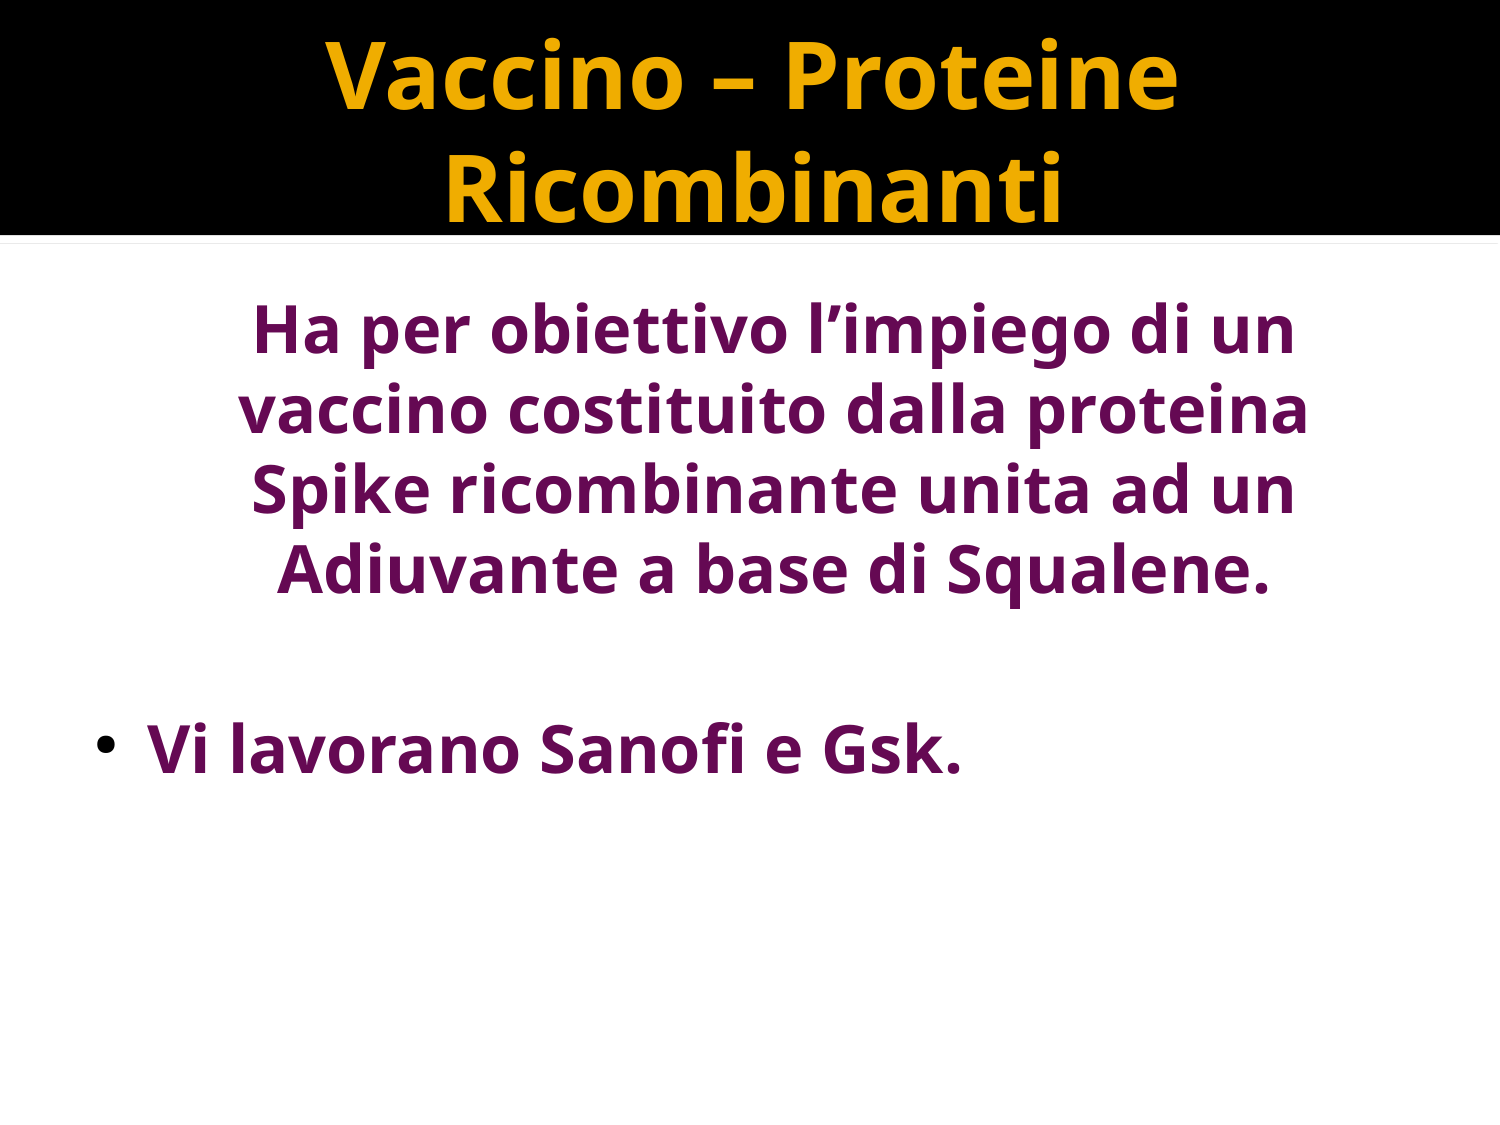

# Vaccino – Proteine Ricombinanti
Ha per obiettivo l’impiego di un vaccino costituito dalla proteina Spike ricombinante unita ad un Adiuvante a base di Squalene.
Vi lavorano Sanofi e Gsk.